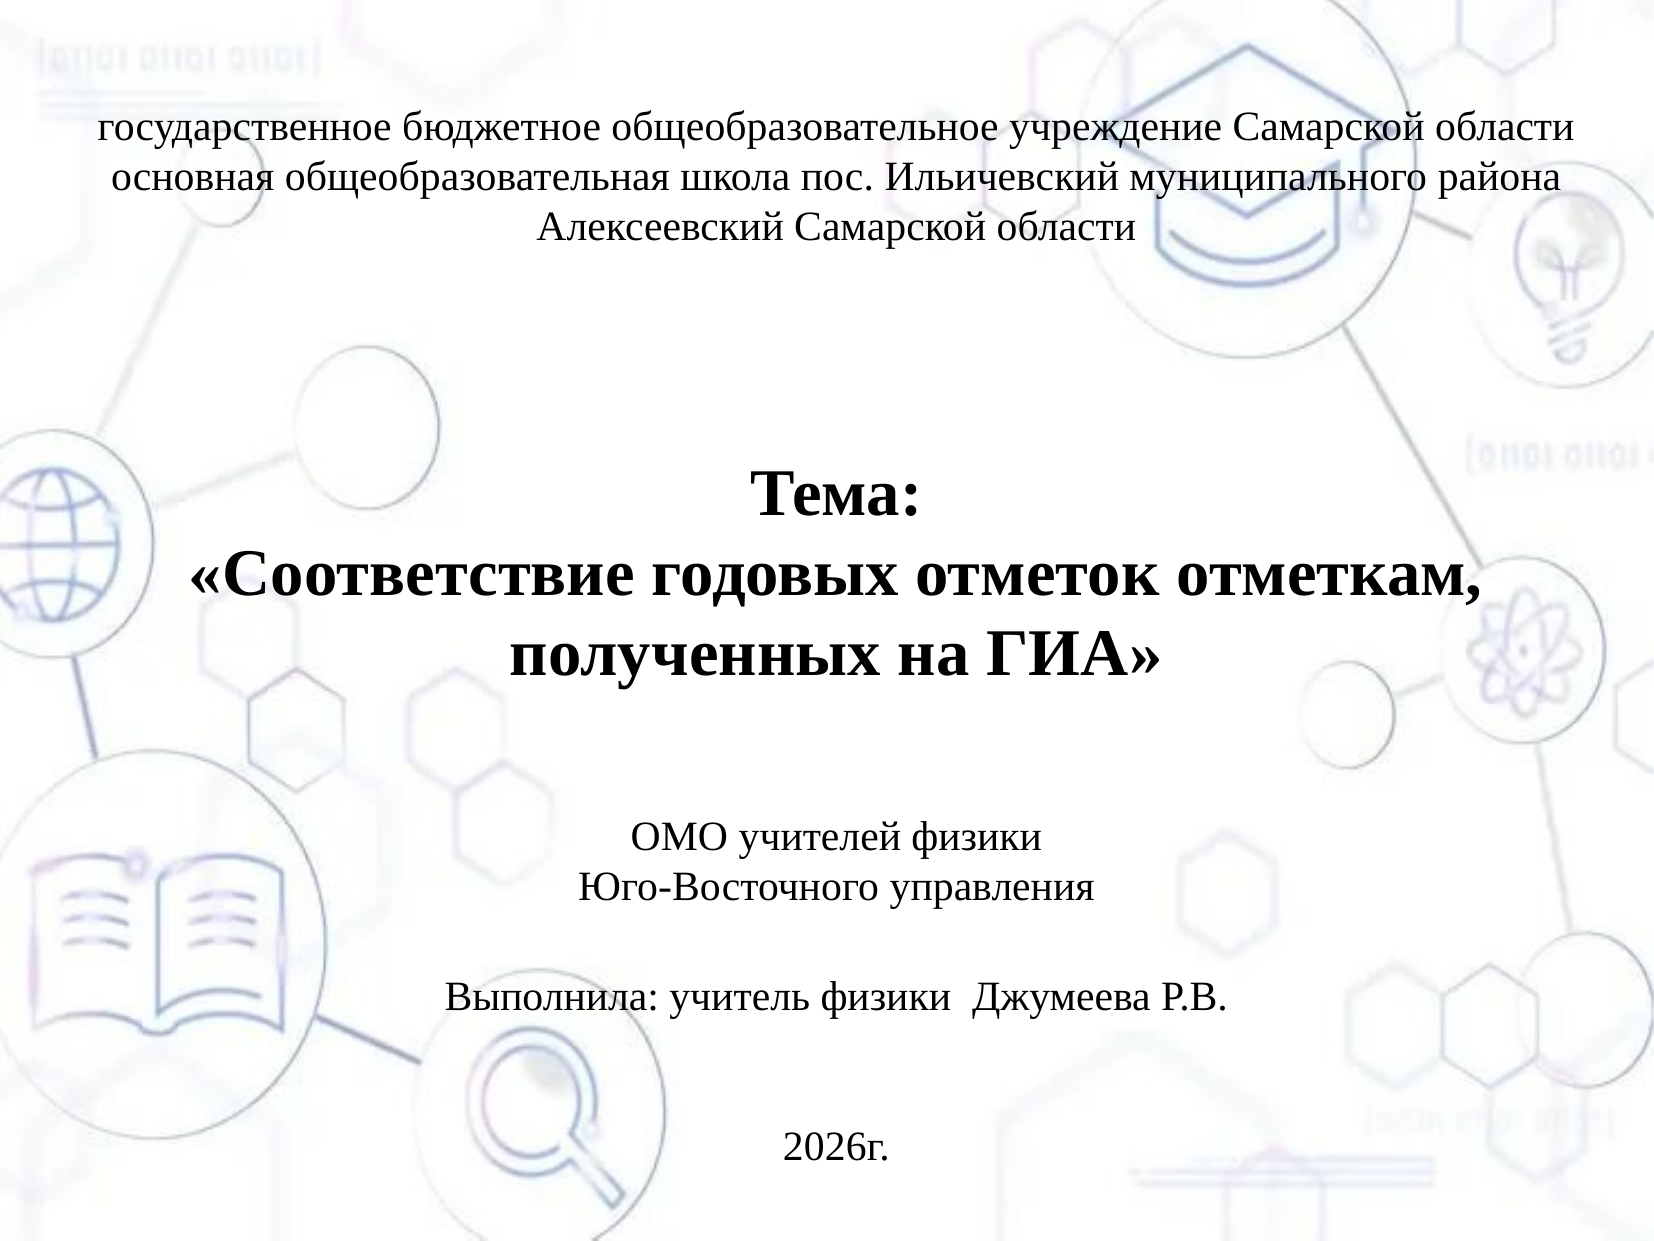

государственное бюджетное общеобразовательное учреждение Самарской области основная общеобразовательная школа пос. Ильичевский муниципального района Алексеевский Самарской области
Тема:
«Соответствие годовых отметок отметкам, полученных на ГИА»
ОМО учителей физики
Юго-Восточного управления
Выполнила: учитель физики Джумеева Р.В.
2026г.